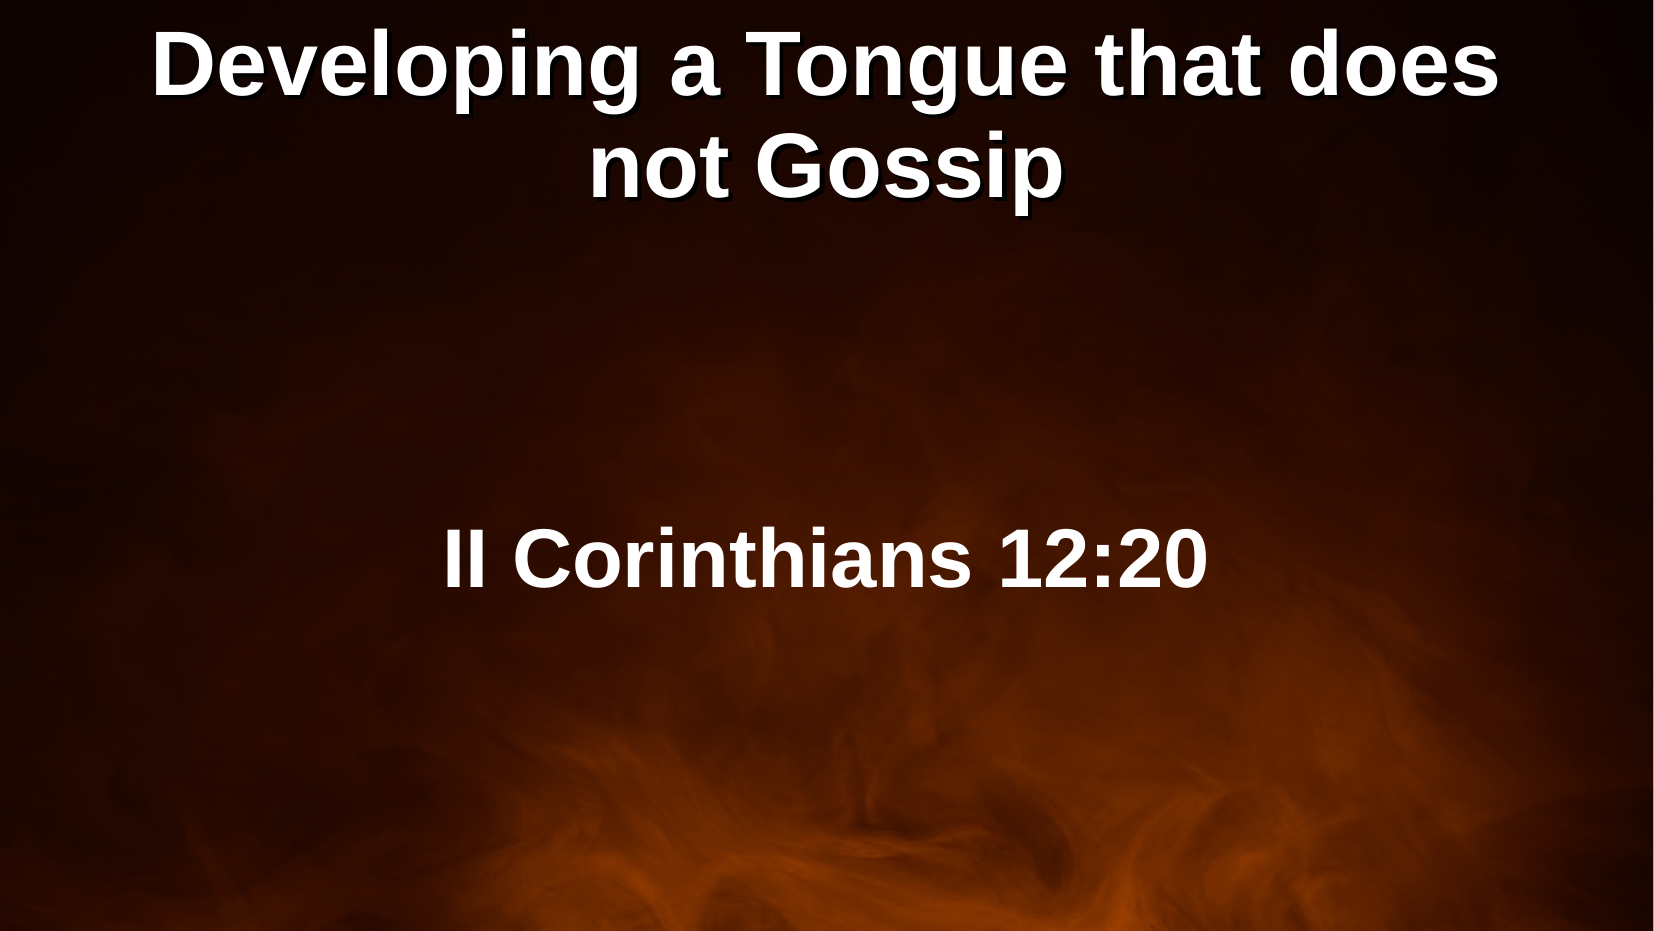

# Developing a Tongue that does not Gossip
II Corinthians 12:20